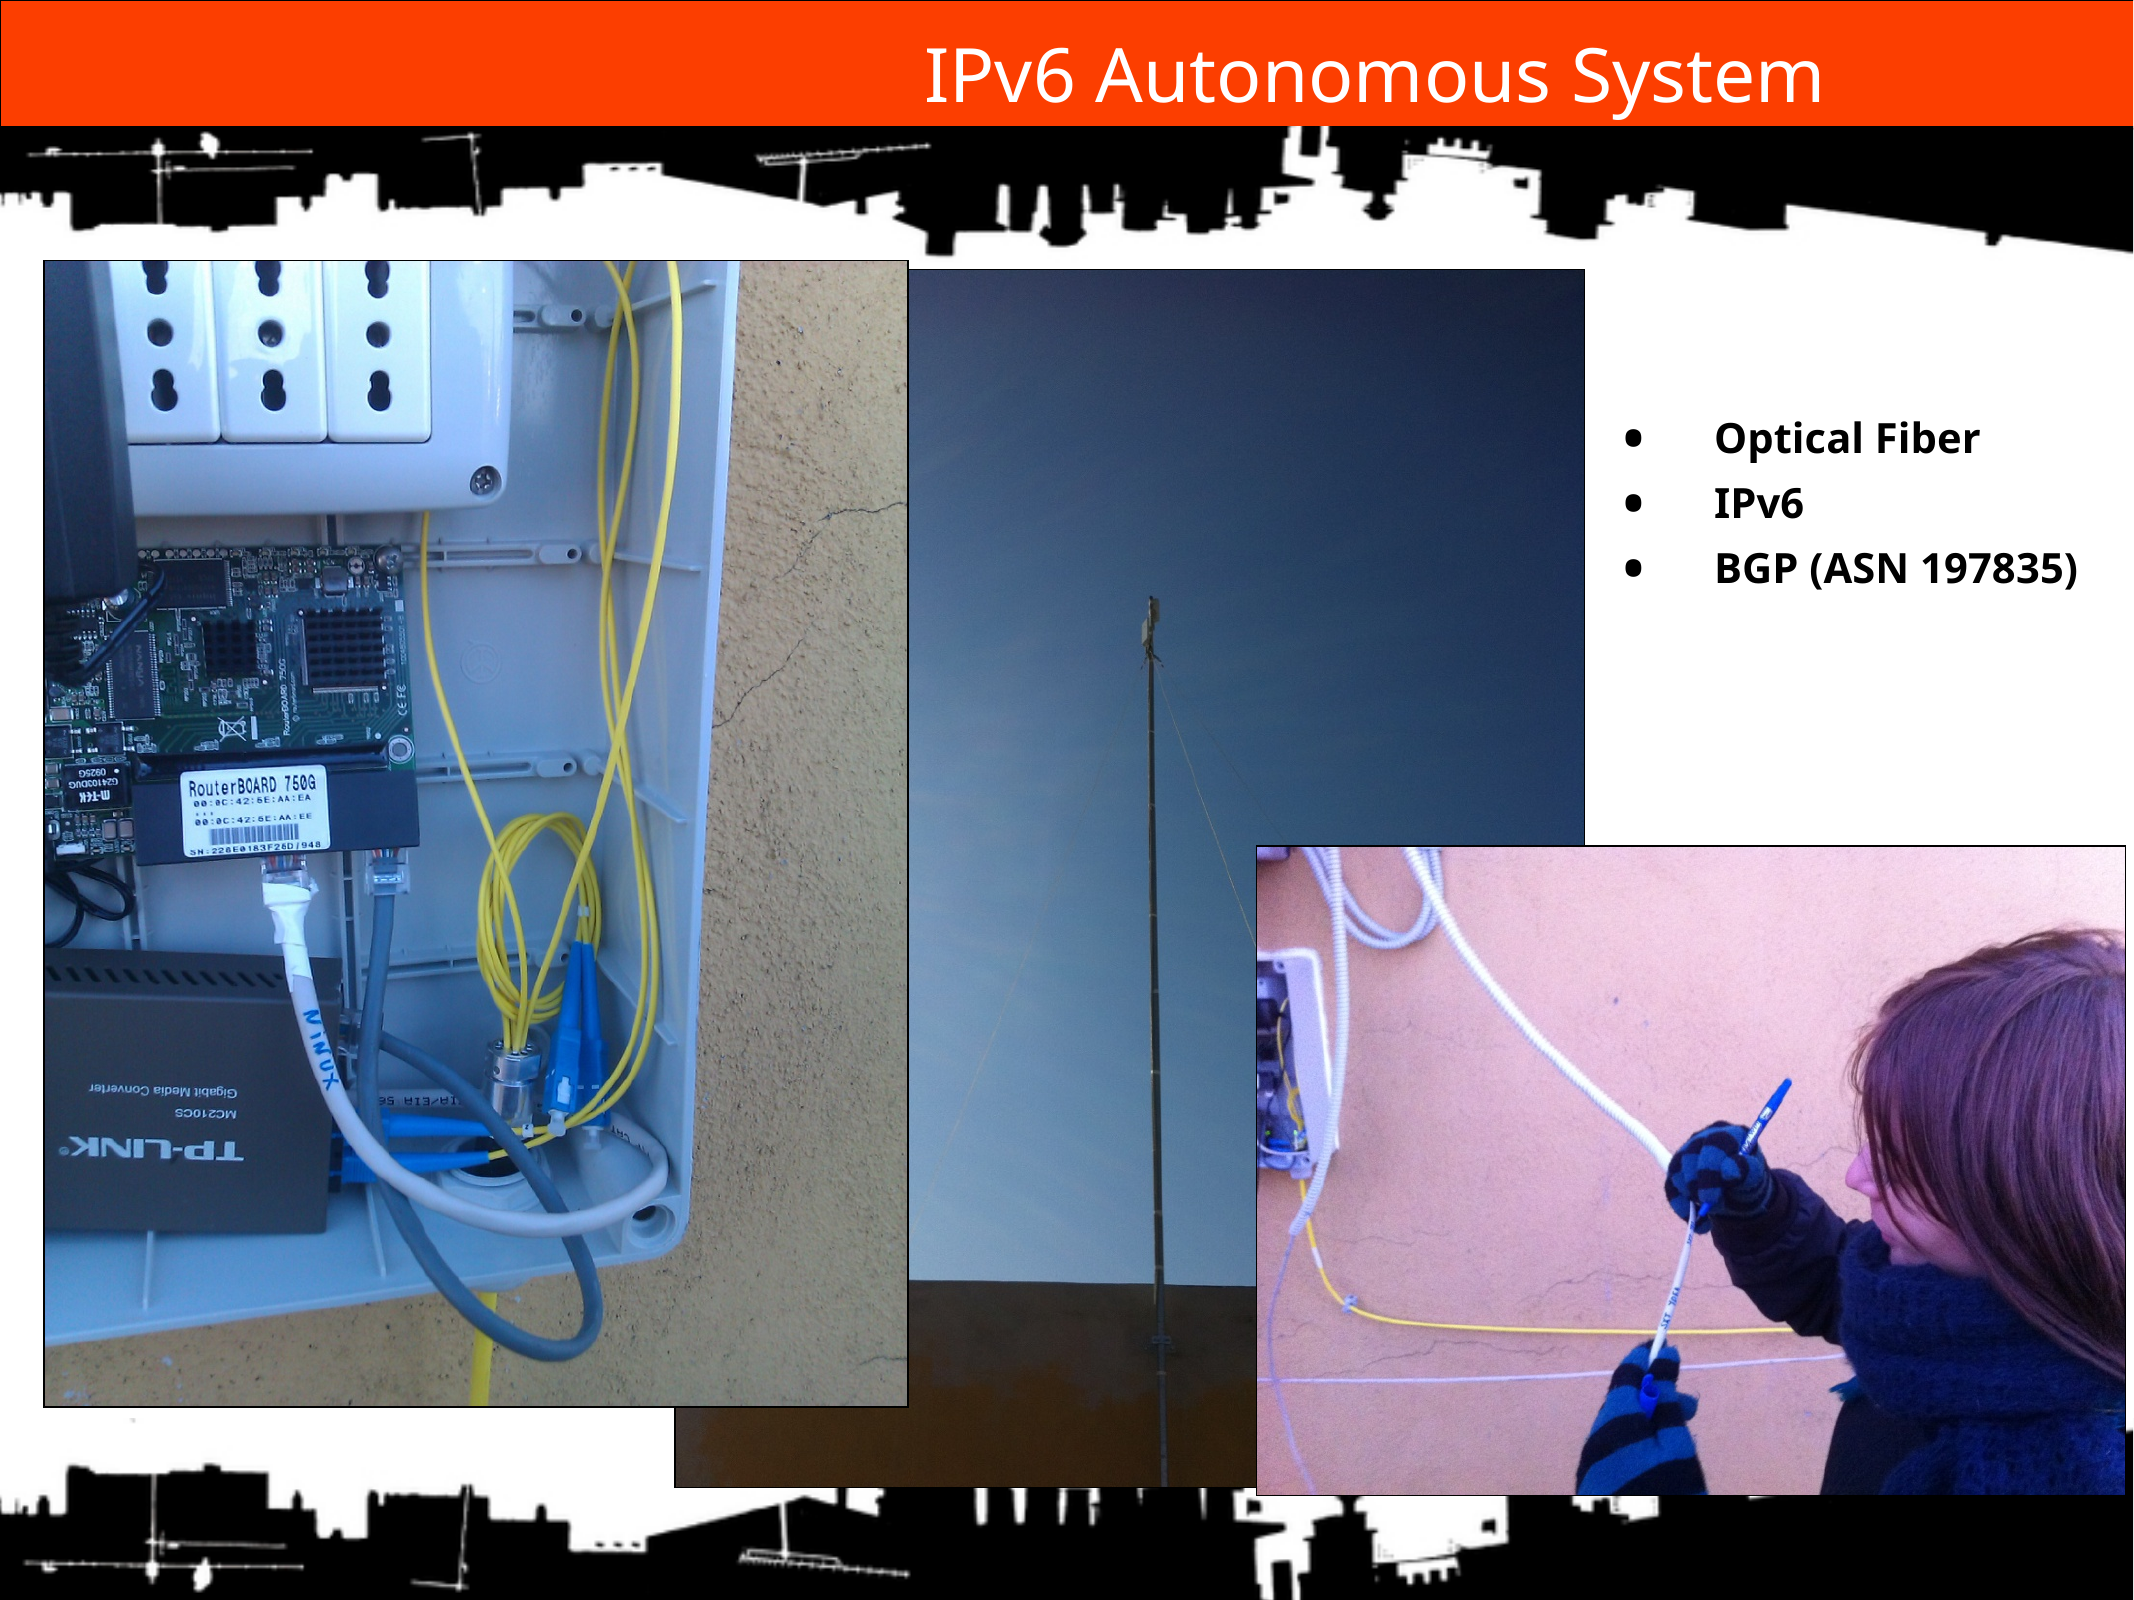

# IPv6 Autonomous System
Optical Fiber
IPv6
BGP (ASN 197835)